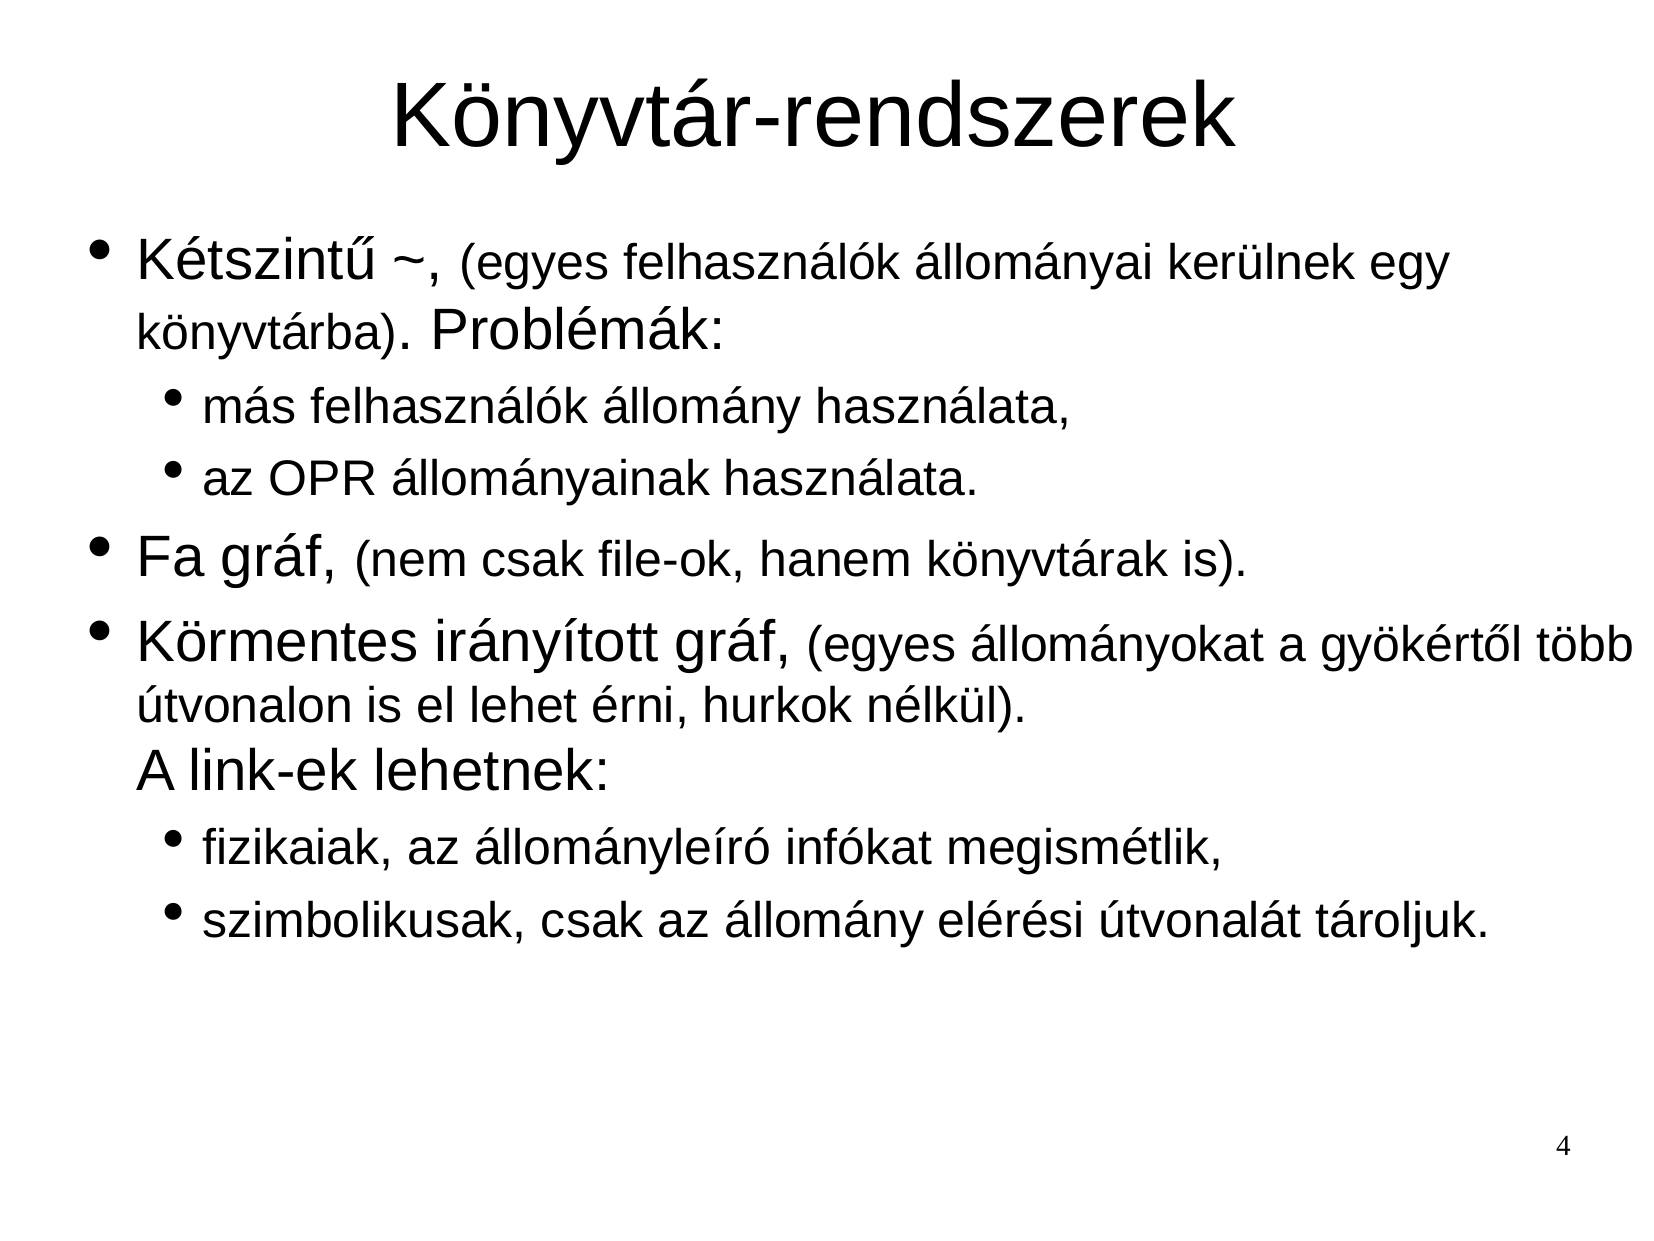

# Könyvtár-rendszerek
Kétszintű ~, (egyes felhasználók állományai kerülnek egy könyvtárba). Problémák:
más felhasználók állomány használata,
az OPR állományainak használata.
Fa gráf, (nem csak file-ok, hanem könyvtárak is).
Körmentes irányított gráf, (egyes állományokat a gyökértől több útvonalon is el lehet érni, hurkok nélkül).
A link-ek lehetnek:
fizikaiak, az állományleíró infókat megismétlik,
szimbolikusak, csak az állomány elérési útvonalát tároljuk.
4